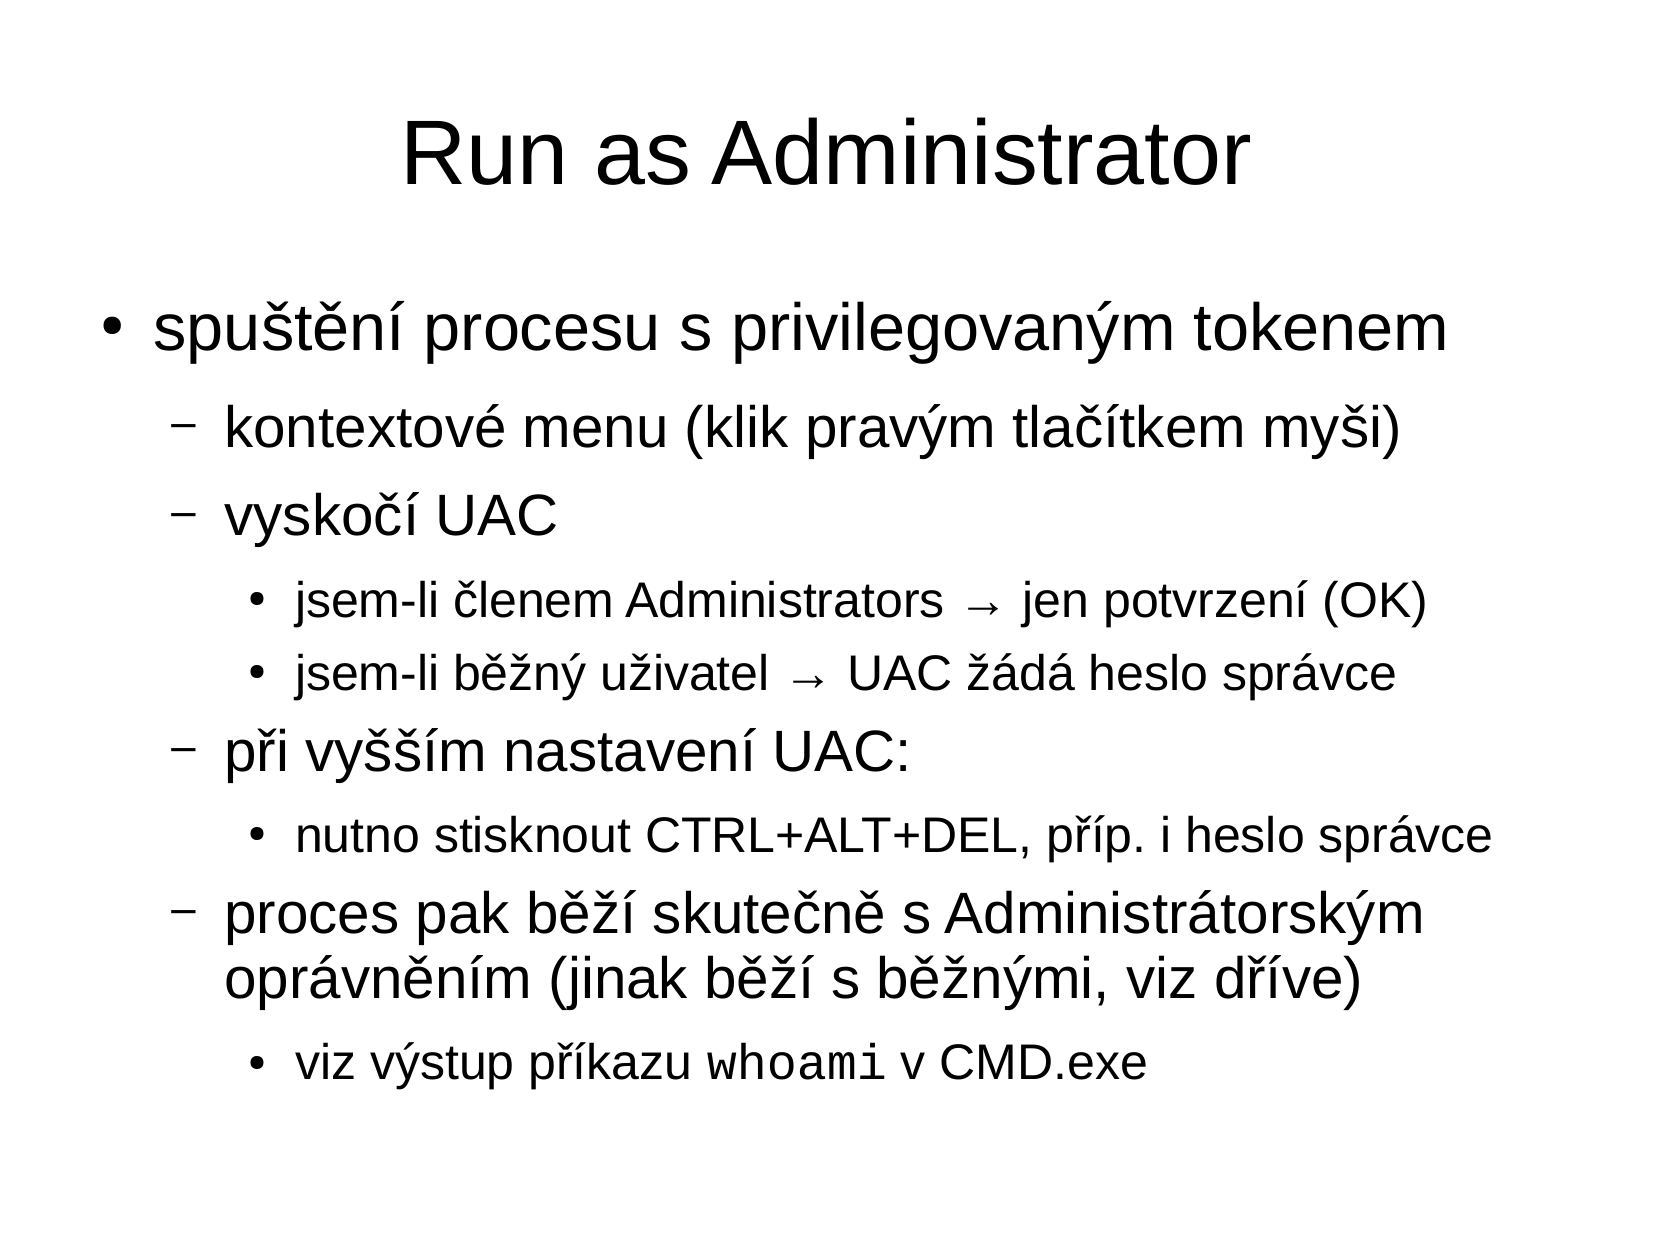

# Run as Administrator
spuštění procesu s privilegovaným tokenem
kontextové menu (klik pravým tlačítkem myši)
vyskočí UAC
jsem-li členem Administrators → jen potvrzení (OK)
jsem-li běžný uživatel → UAC žádá heslo správce
při vyšším nastavení UAC:
nutno stisknout CTRL+ALT+DEL, příp. i heslo správce
proces pak běží skutečně s Administrátorským oprávněním (jinak běží s běžnými, viz dříve)
viz výstup příkazu whoami v CMD.exe